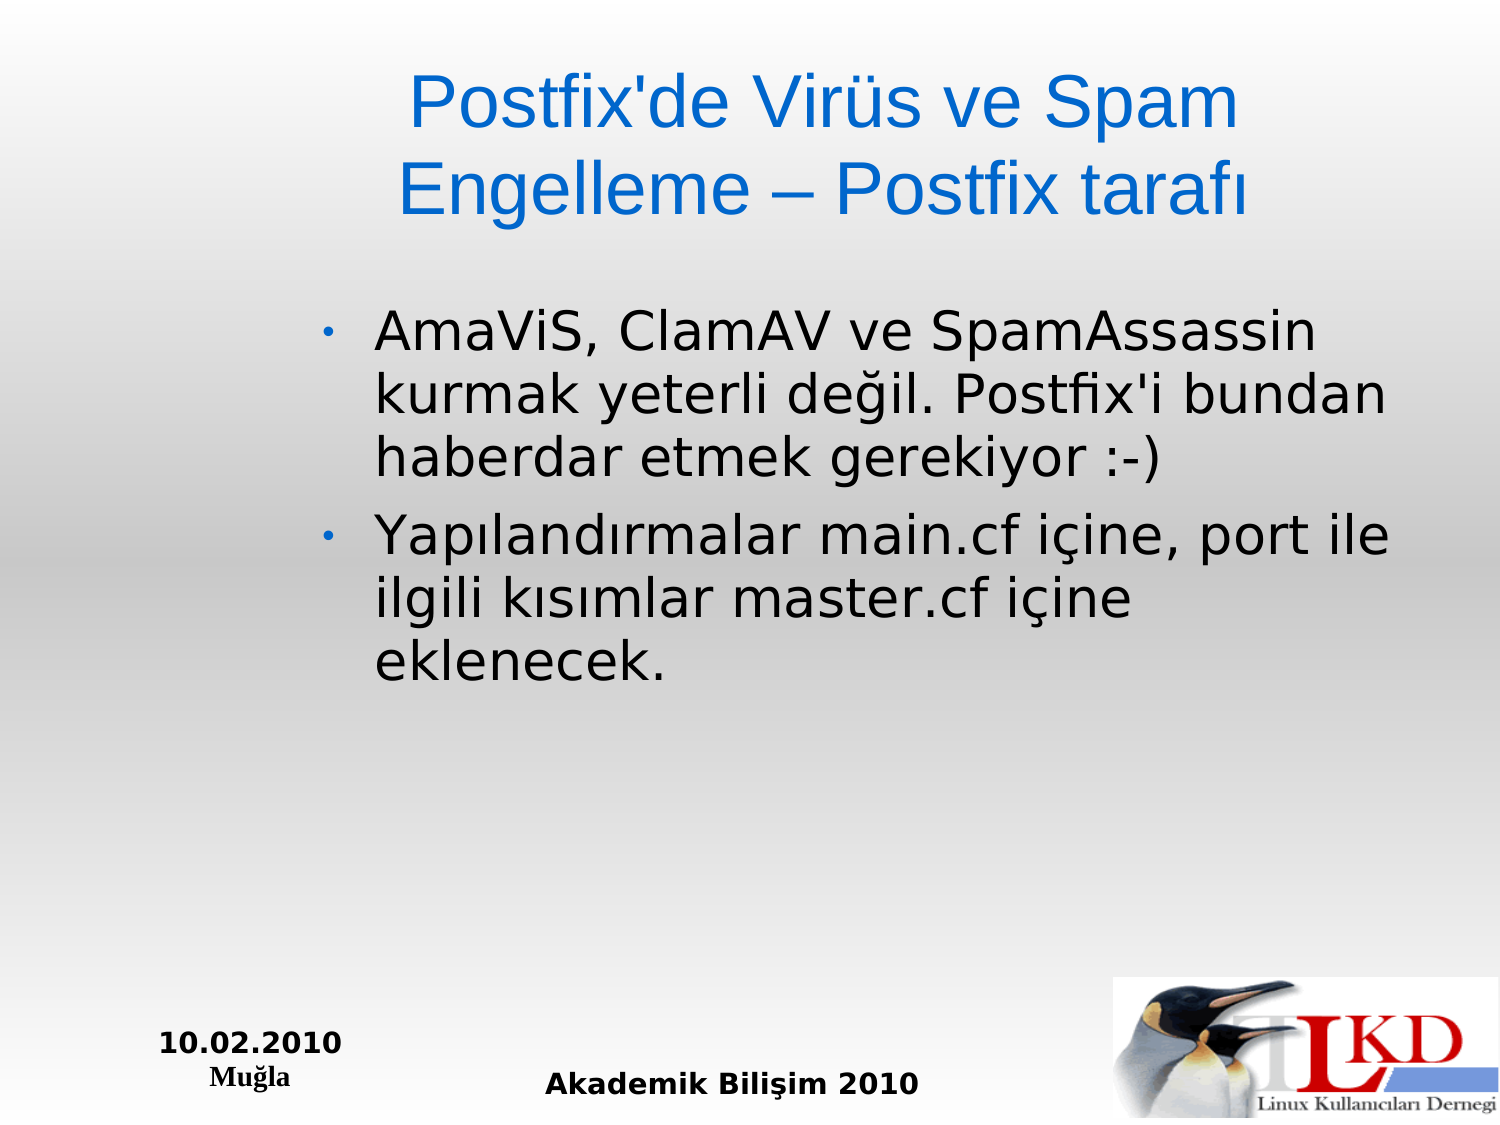

# Postfix'de Virüs ve Spam Engelleme – Postfix tarafı
AmaViS, ClamAV ve SpamAssassin kurmak yeterli değil. Postfix'i bundan haberdar etmek gerekiyor :-)
Yapılandırmalar main.cf içine, port ile ilgili kısımlar master.cf içine eklenecek.